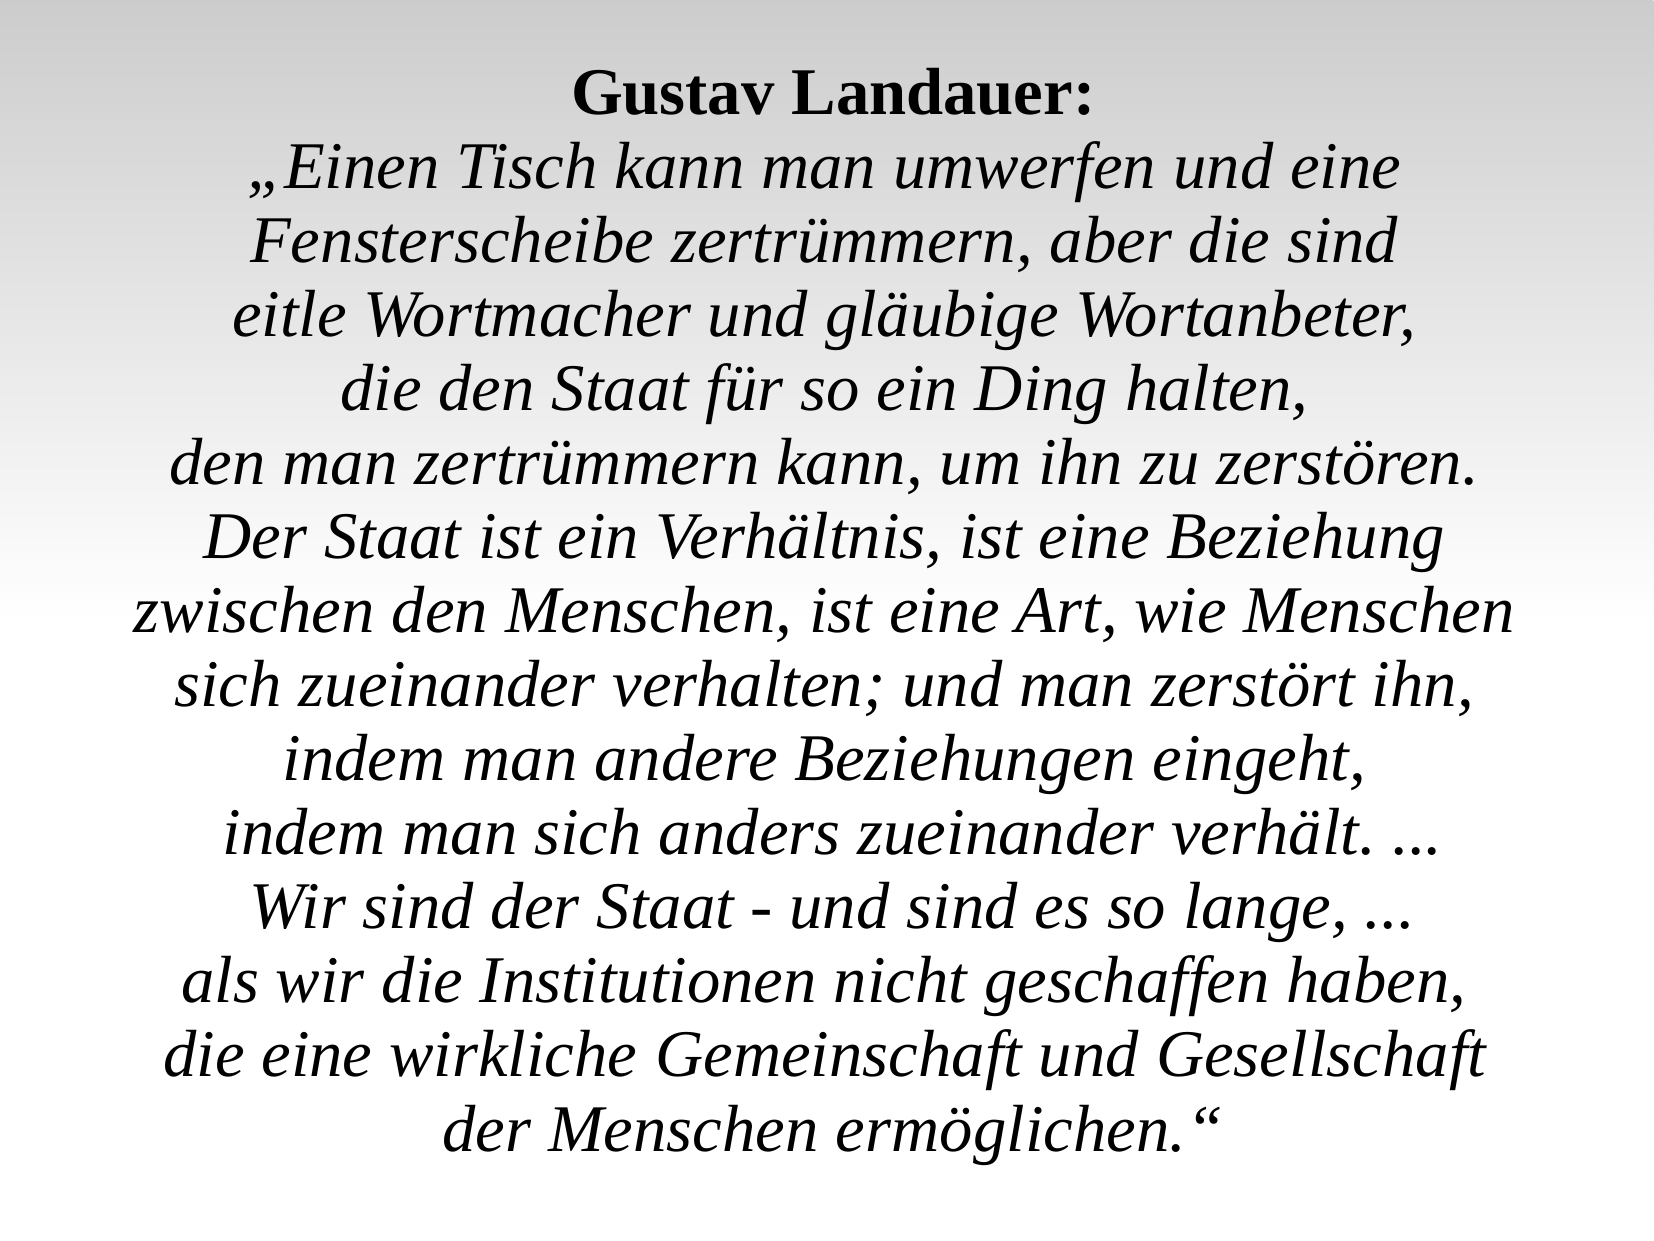

Gustav Landauer:
„Einen Tisch kann man umwerfen und eine
Fensterscheibe zertrümmern, aber die sind
eitle Wortmacher und gläubige Wortanbeter,
die den Staat für so ein Ding halten,
den man zertrümmern kann, um ihn zu zerstören.
Der Staat ist ein Verhältnis, ist eine Beziehung
zwischen den Menschen, ist eine Art, wie Menschen
sich zueinander verhalten; und man zerstört ihn,
indem man andere Beziehungen eingeht,
indem man sich anders zueinander verhält. ...
Wir sind der Staat - und sind es so lange, ...
als wir die Institutionen nicht geschaffen haben,
die eine wirkliche Gemeinschaft und Gesellschaft
der Menschen ermöglichen.“